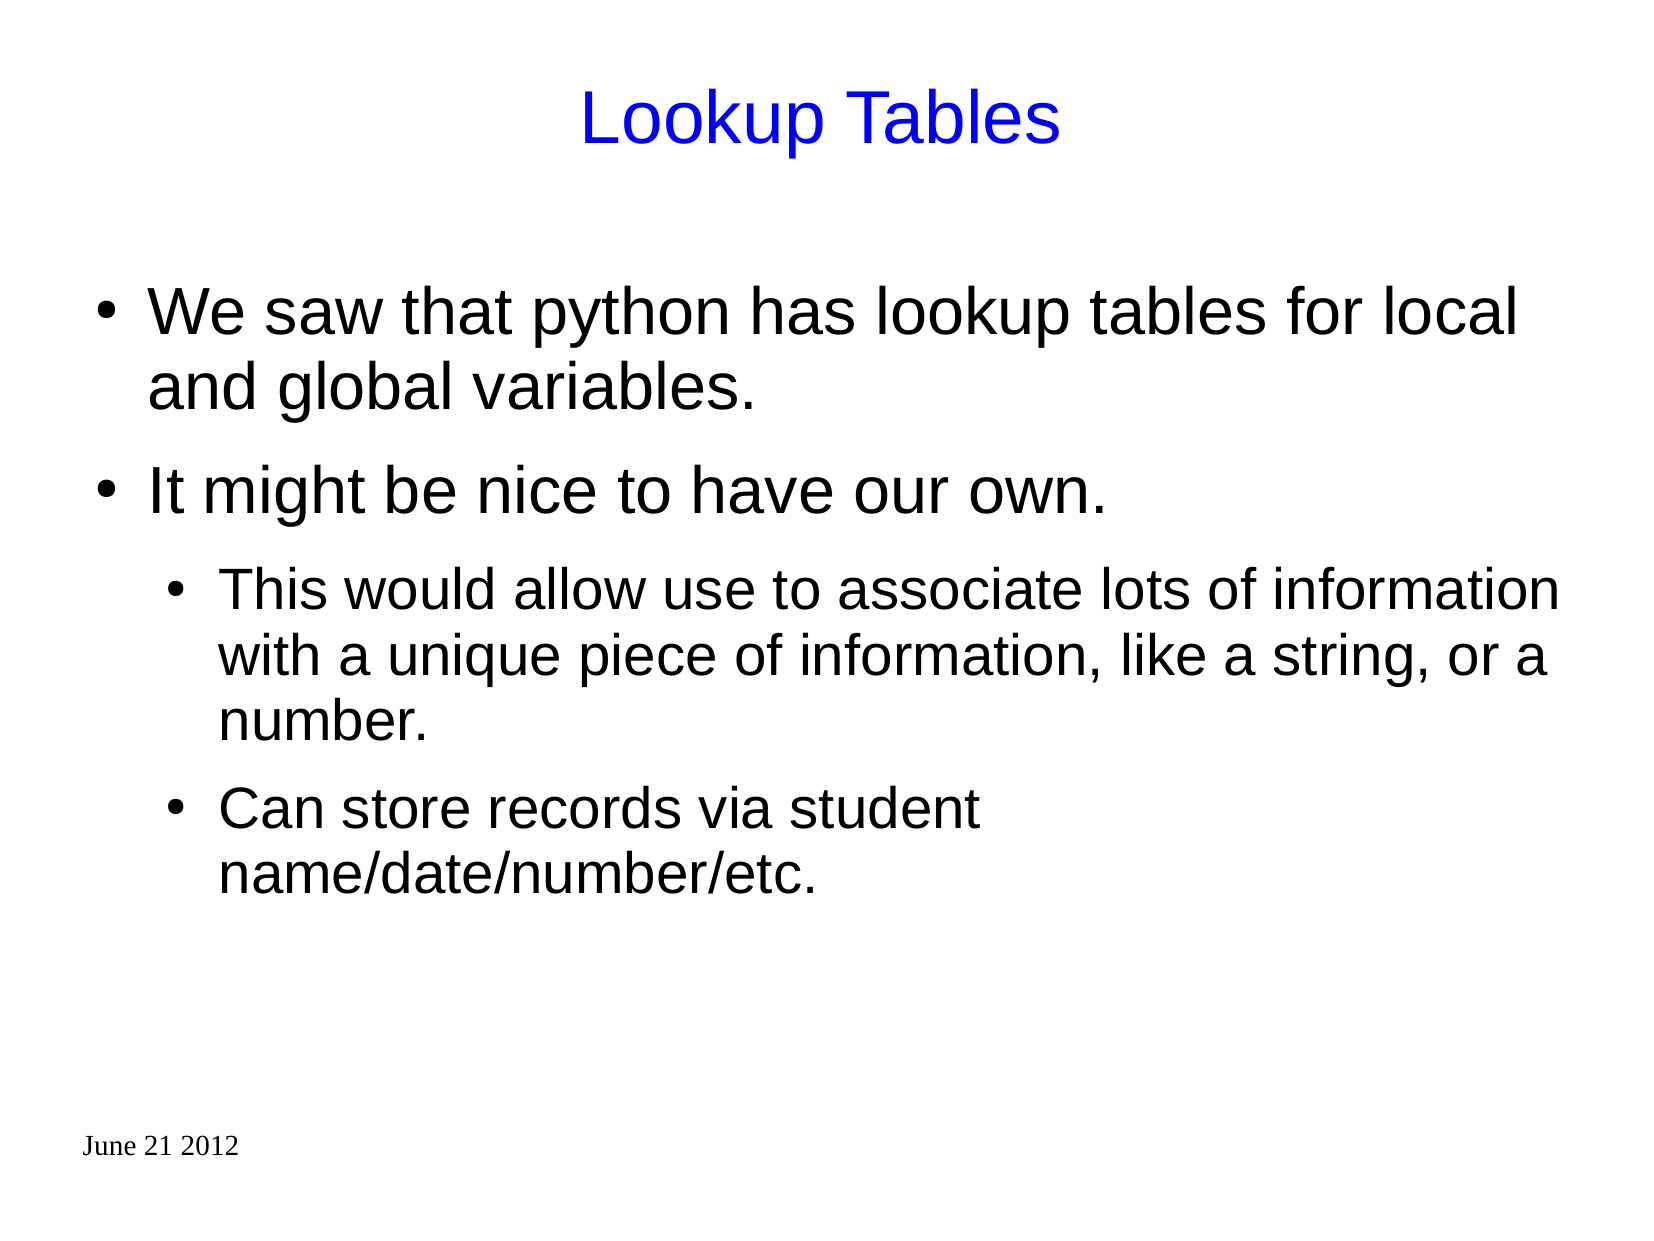

# Lookup Tables
We saw that python has lookup tables for local and global variables.
It might be nice to have our own.
This would allow use to associate lots of information with a unique piece of information, like a string, or a number.
Can store records via student name/date/number/etc.
June 21 2012